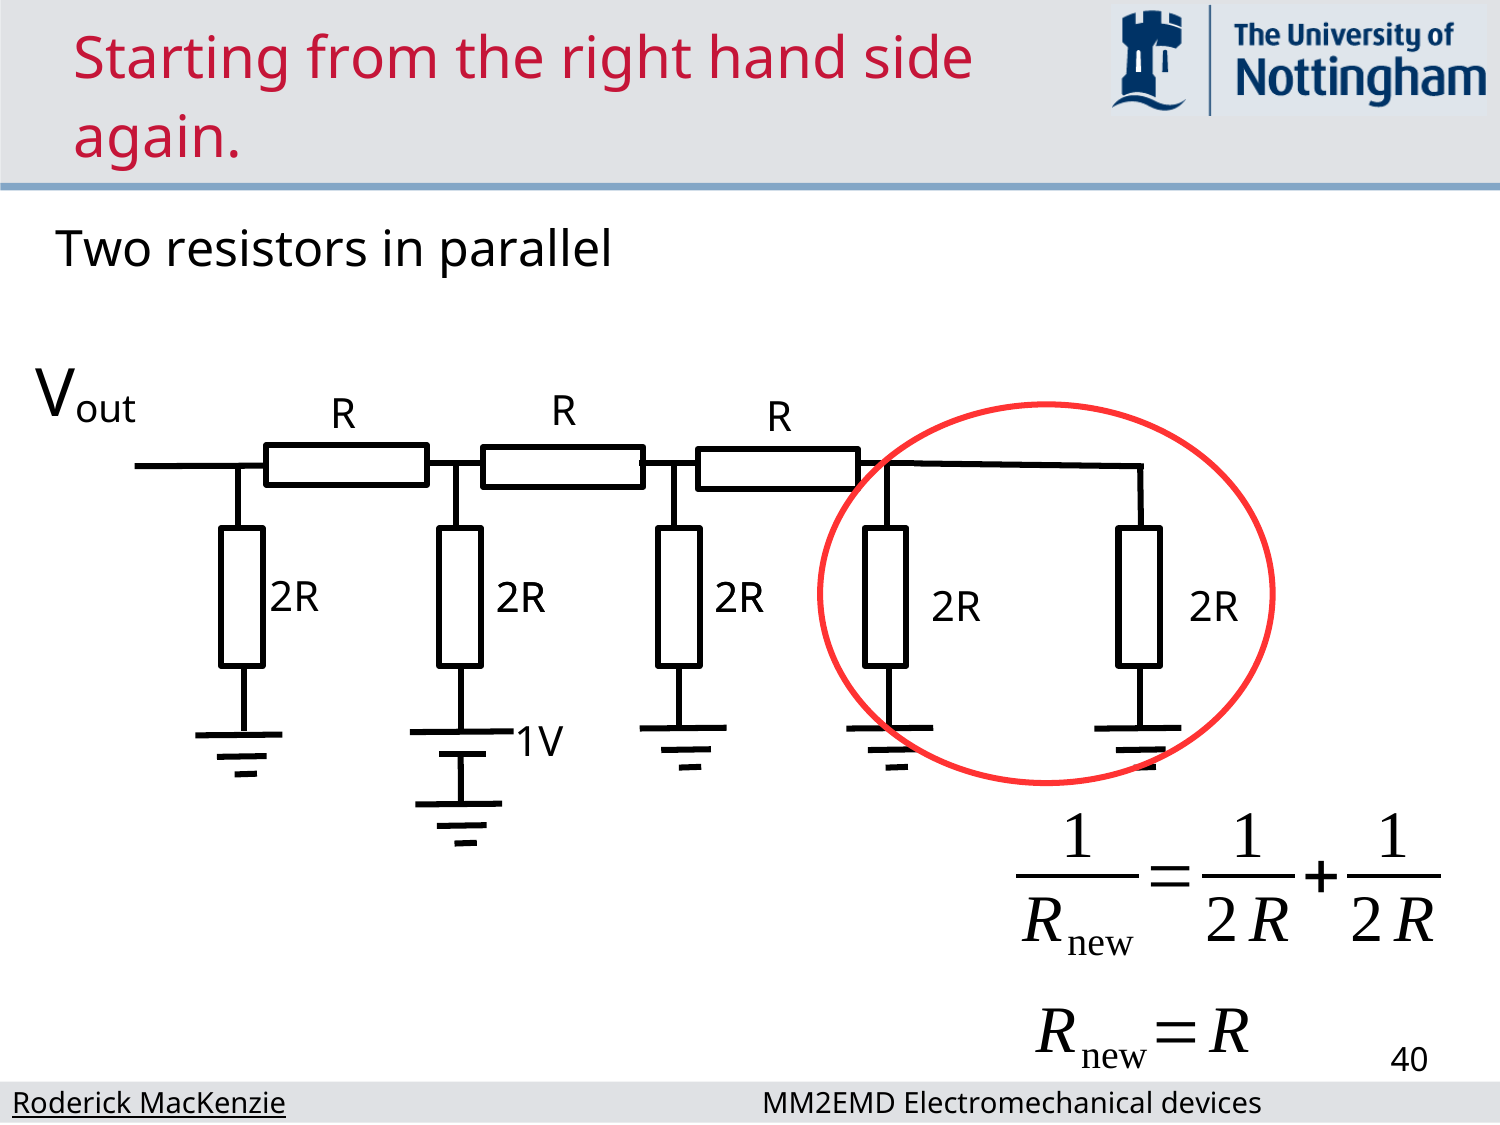

# Starting from the right hand side again.
Two resistors in parallel
Vout
R
R
R
2R
2R
2R
2R
2R
2R
2R
1V